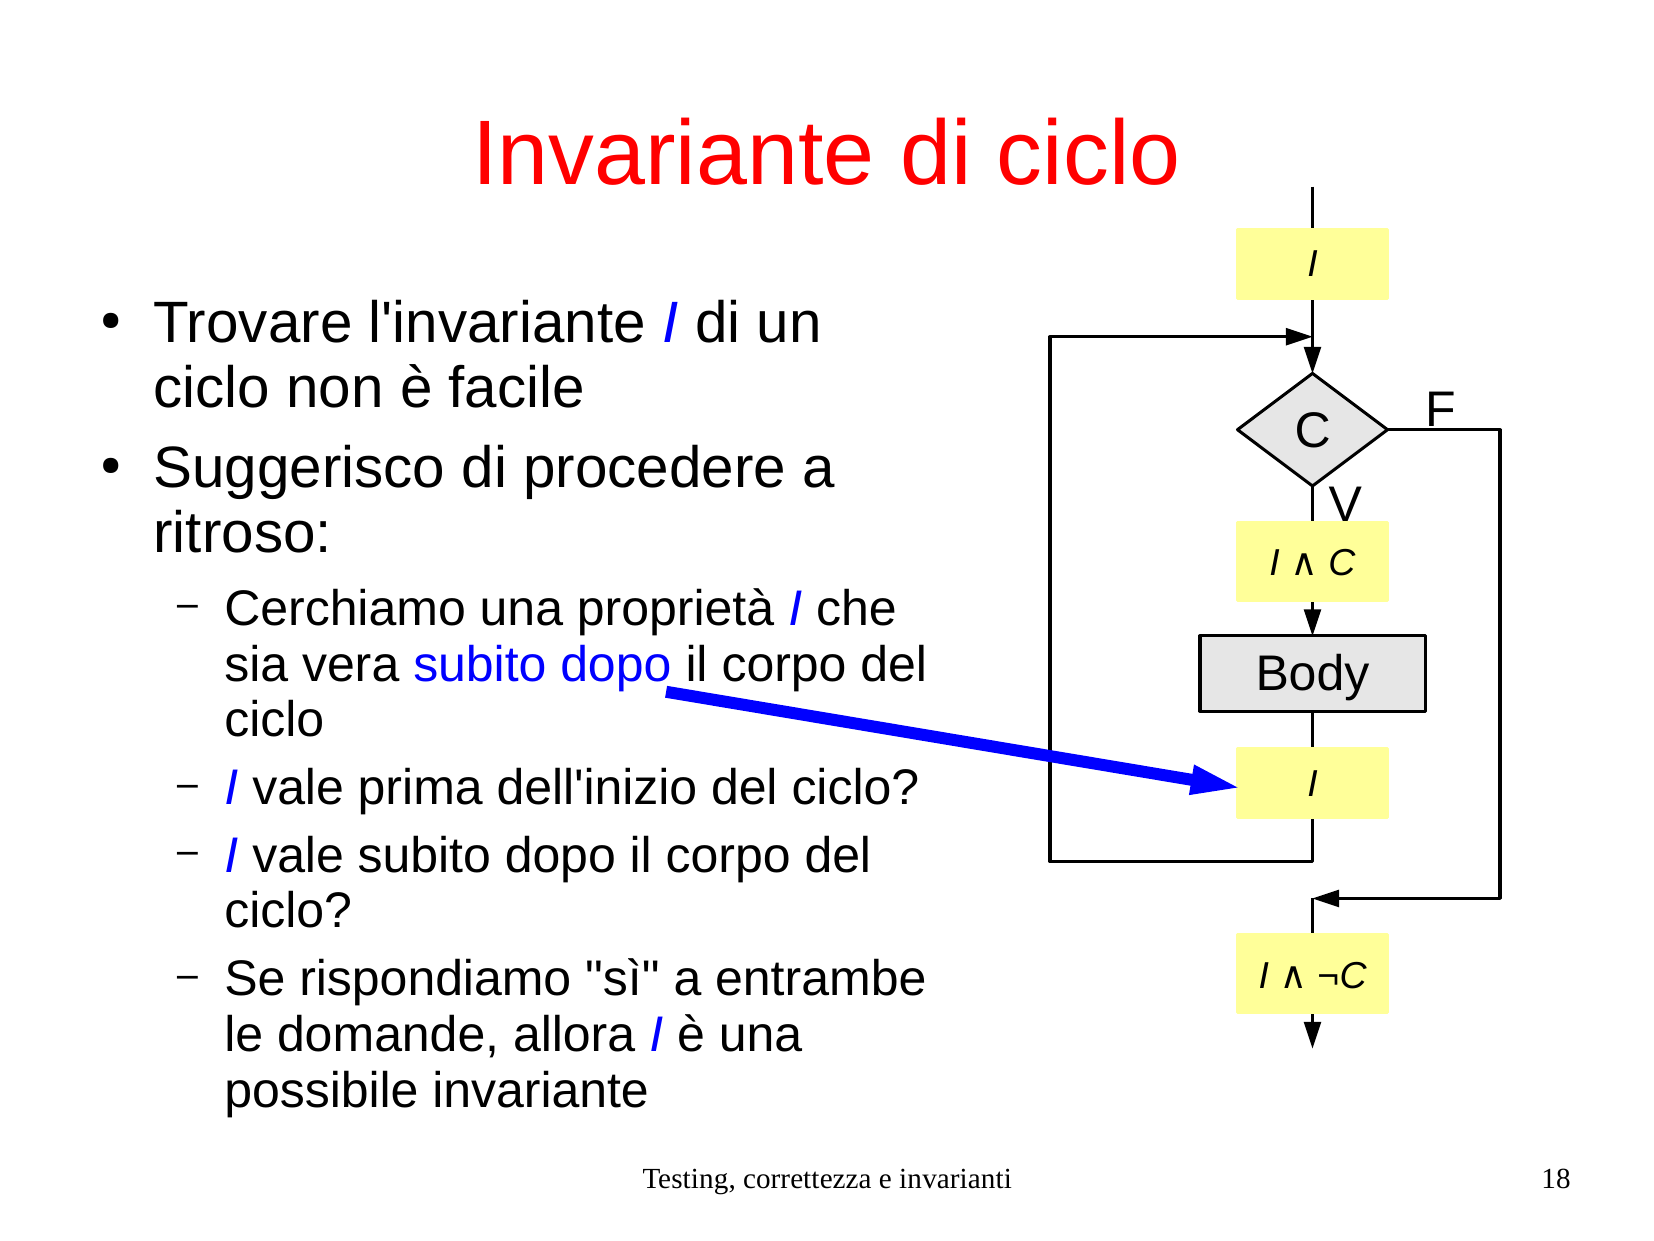

# Invariante di ciclo
I
Trovare l'invariante I di un ciclo non è facile
Suggerisco di procedere a ritroso:
Cerchiamo una proprietà I che sia vera subito dopo il corpo del ciclo
I vale prima dell'inizio del ciclo?
I vale subito dopo il corpo del ciclo?
Se rispondiamo "sì" a entrambe le domande, allora I è una possibile invariante
C
F
V
I ∧ C
Body
I
I ∧ ¬C
Testing, correttezza e invarianti
18